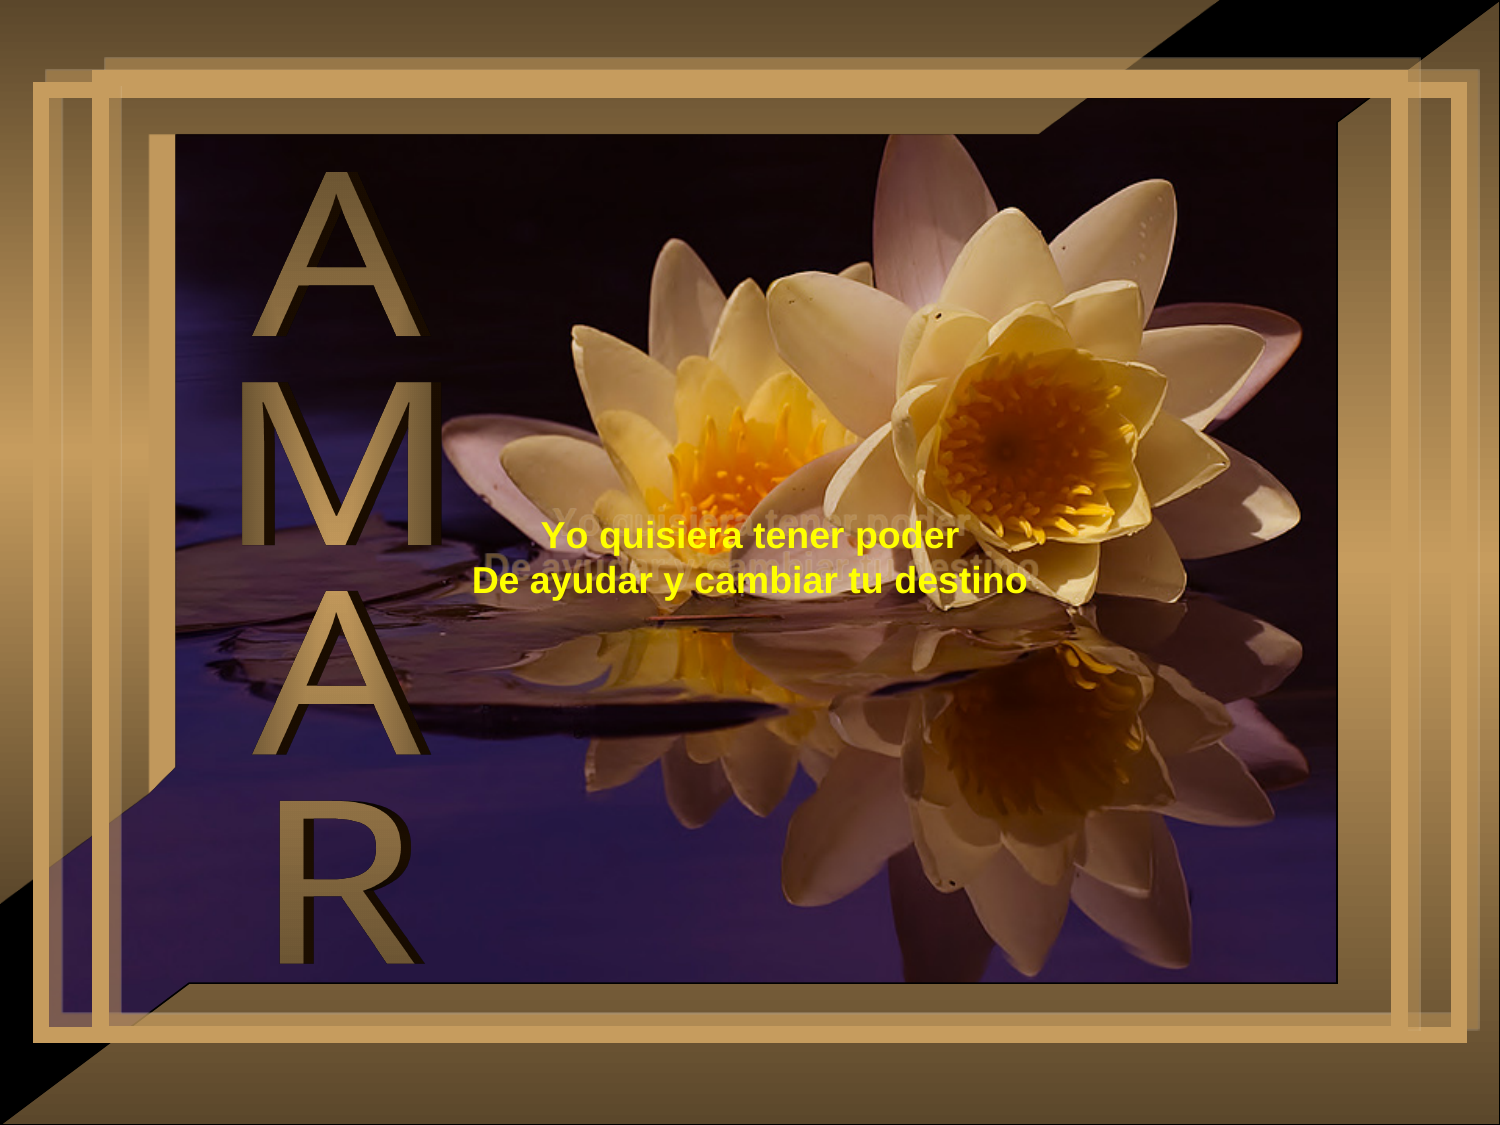

Yo quisiera tener poder
De ayudar y cambiar tu destino
AMAR